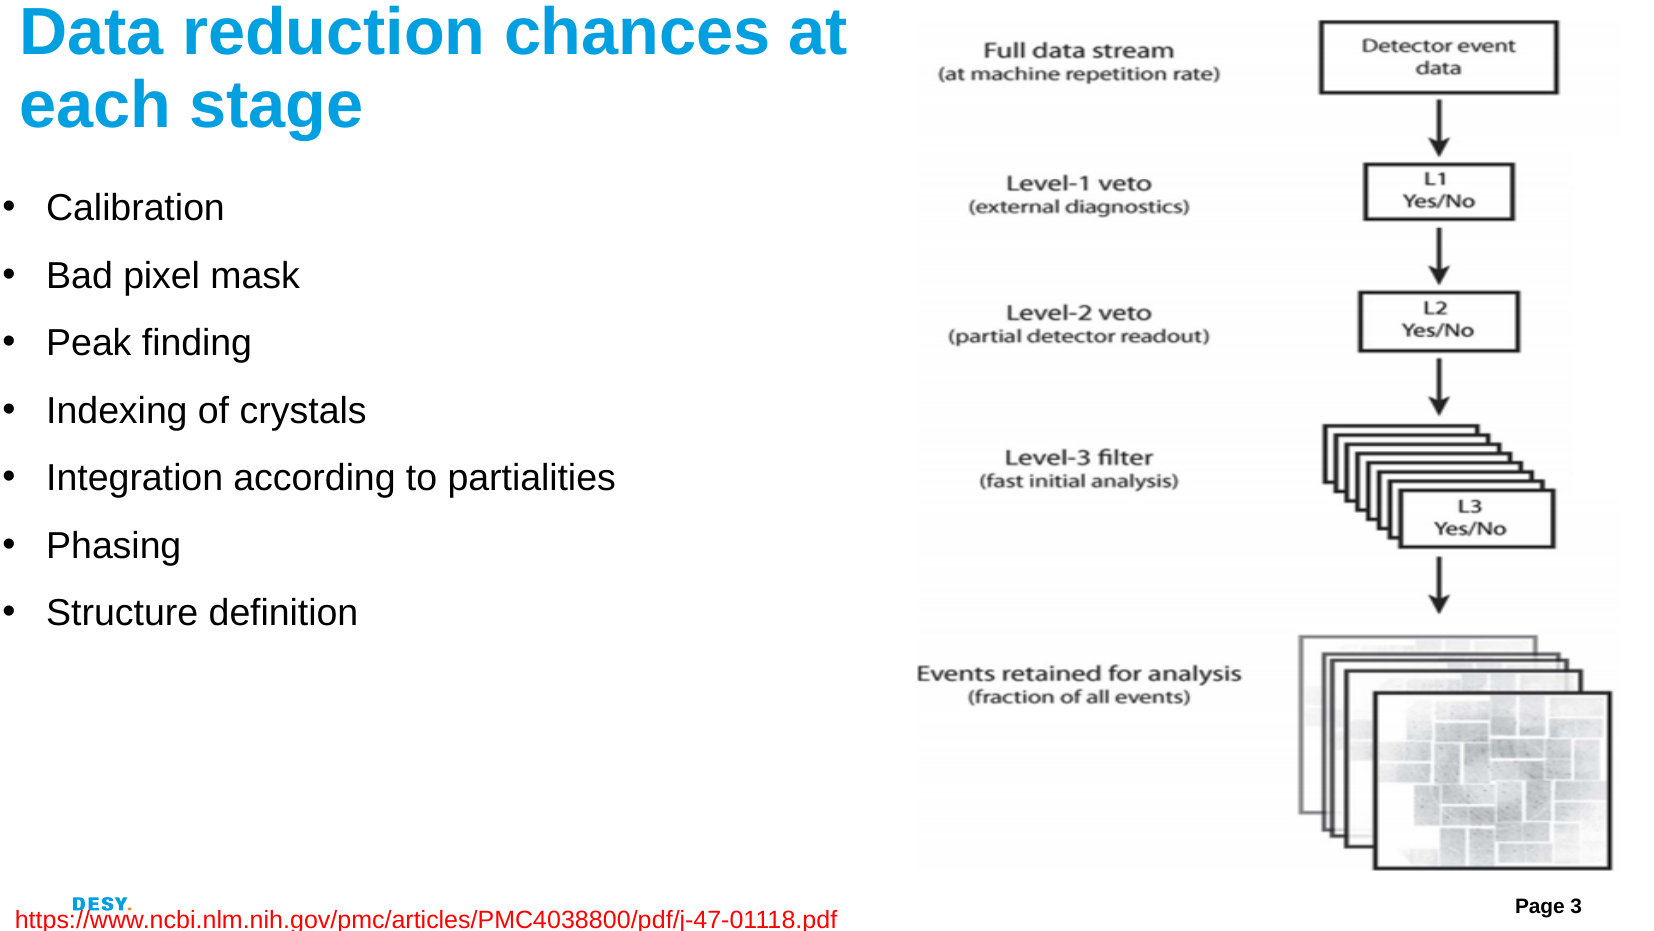

# Data reduction chances at each stage
Calibration
Bad pixel mask
Peak finding
Indexing of crystals
Integration according to partialities
Phasing
Structure definition
https://www.ncbi.nlm.nih.gov/pmc/articles/PMC4038800/pdf/j-47-01118.pdf